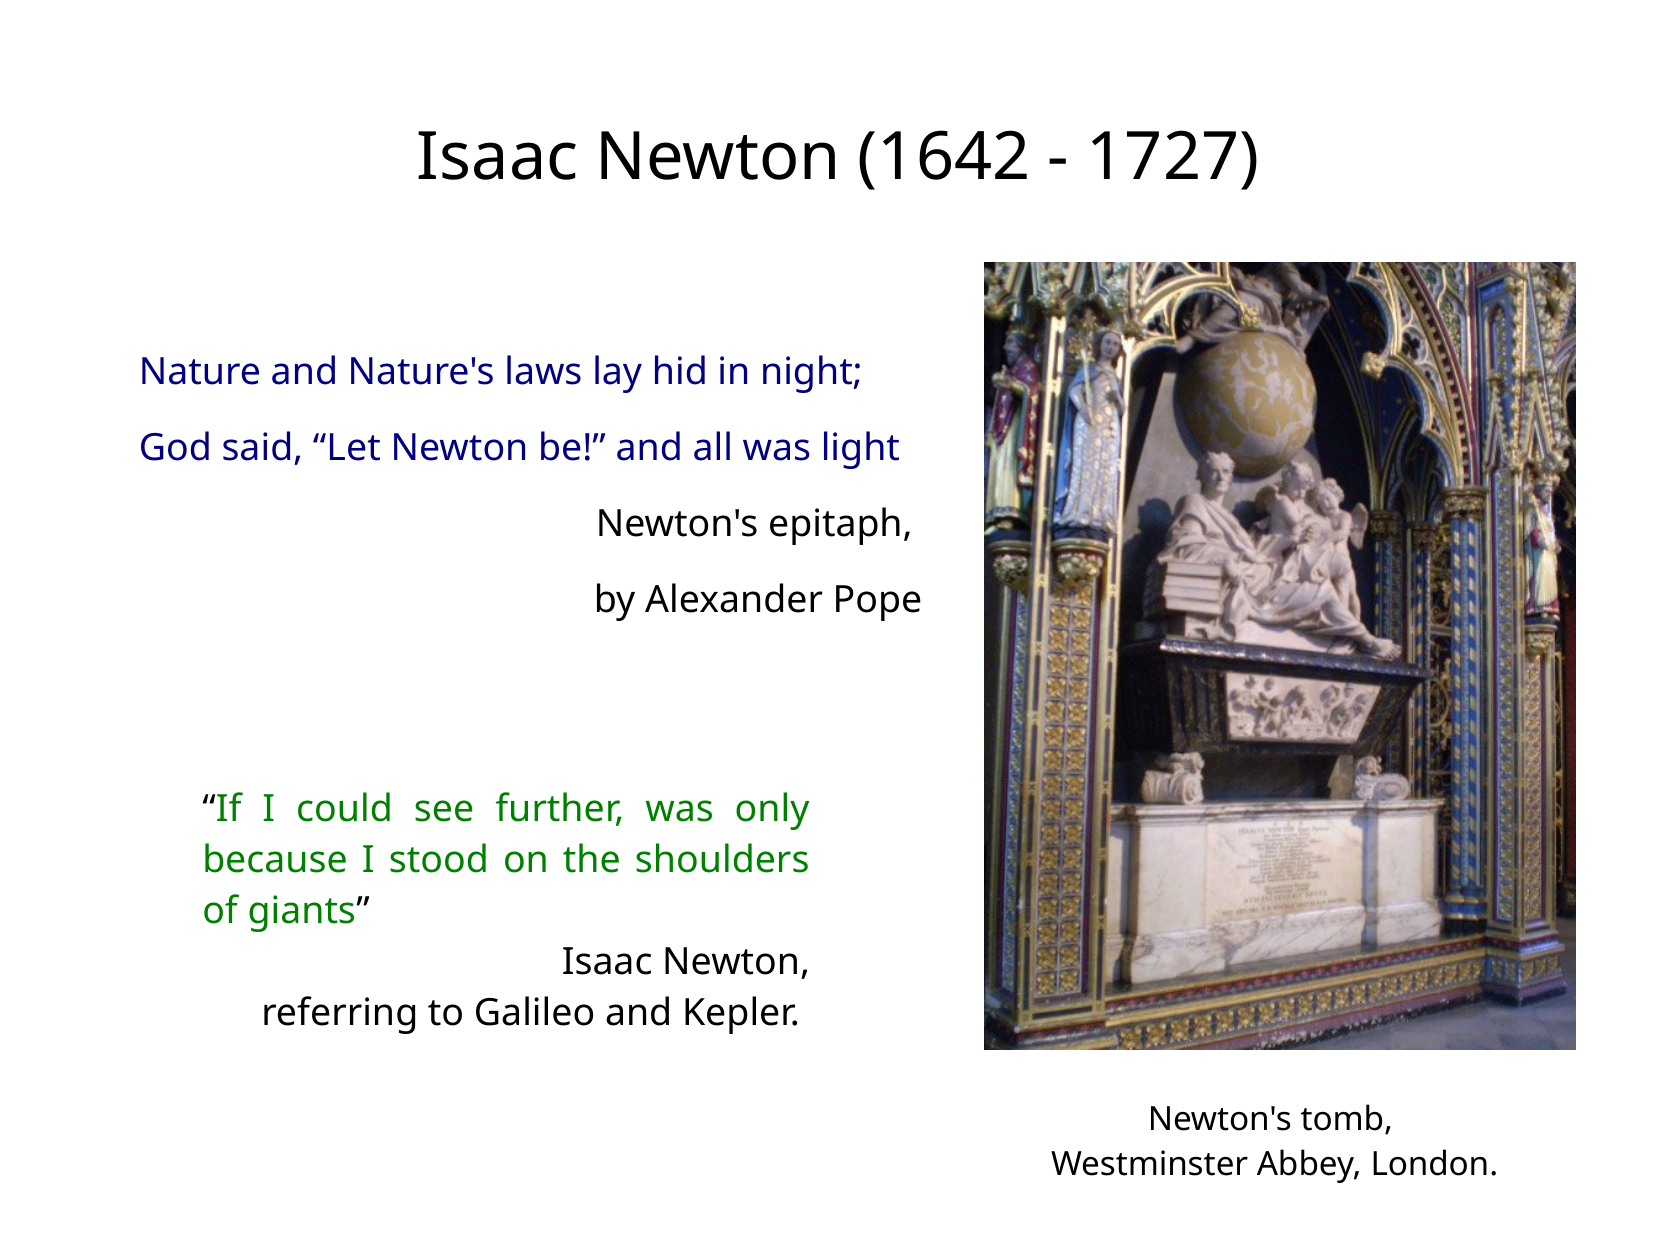

# Isaac Newton (1642 - 1727)
Nature and Nature's laws lay hid in night;
God said, “Let Newton be!” and all was light
Newton's epitaph,
by Alexander Pope
“If I could see further, was only because I stood on the shoulders of giants”
Isaac Newton,
referring to Galileo and Kepler.
Newton's tomb,
Westminster Abbey, London.